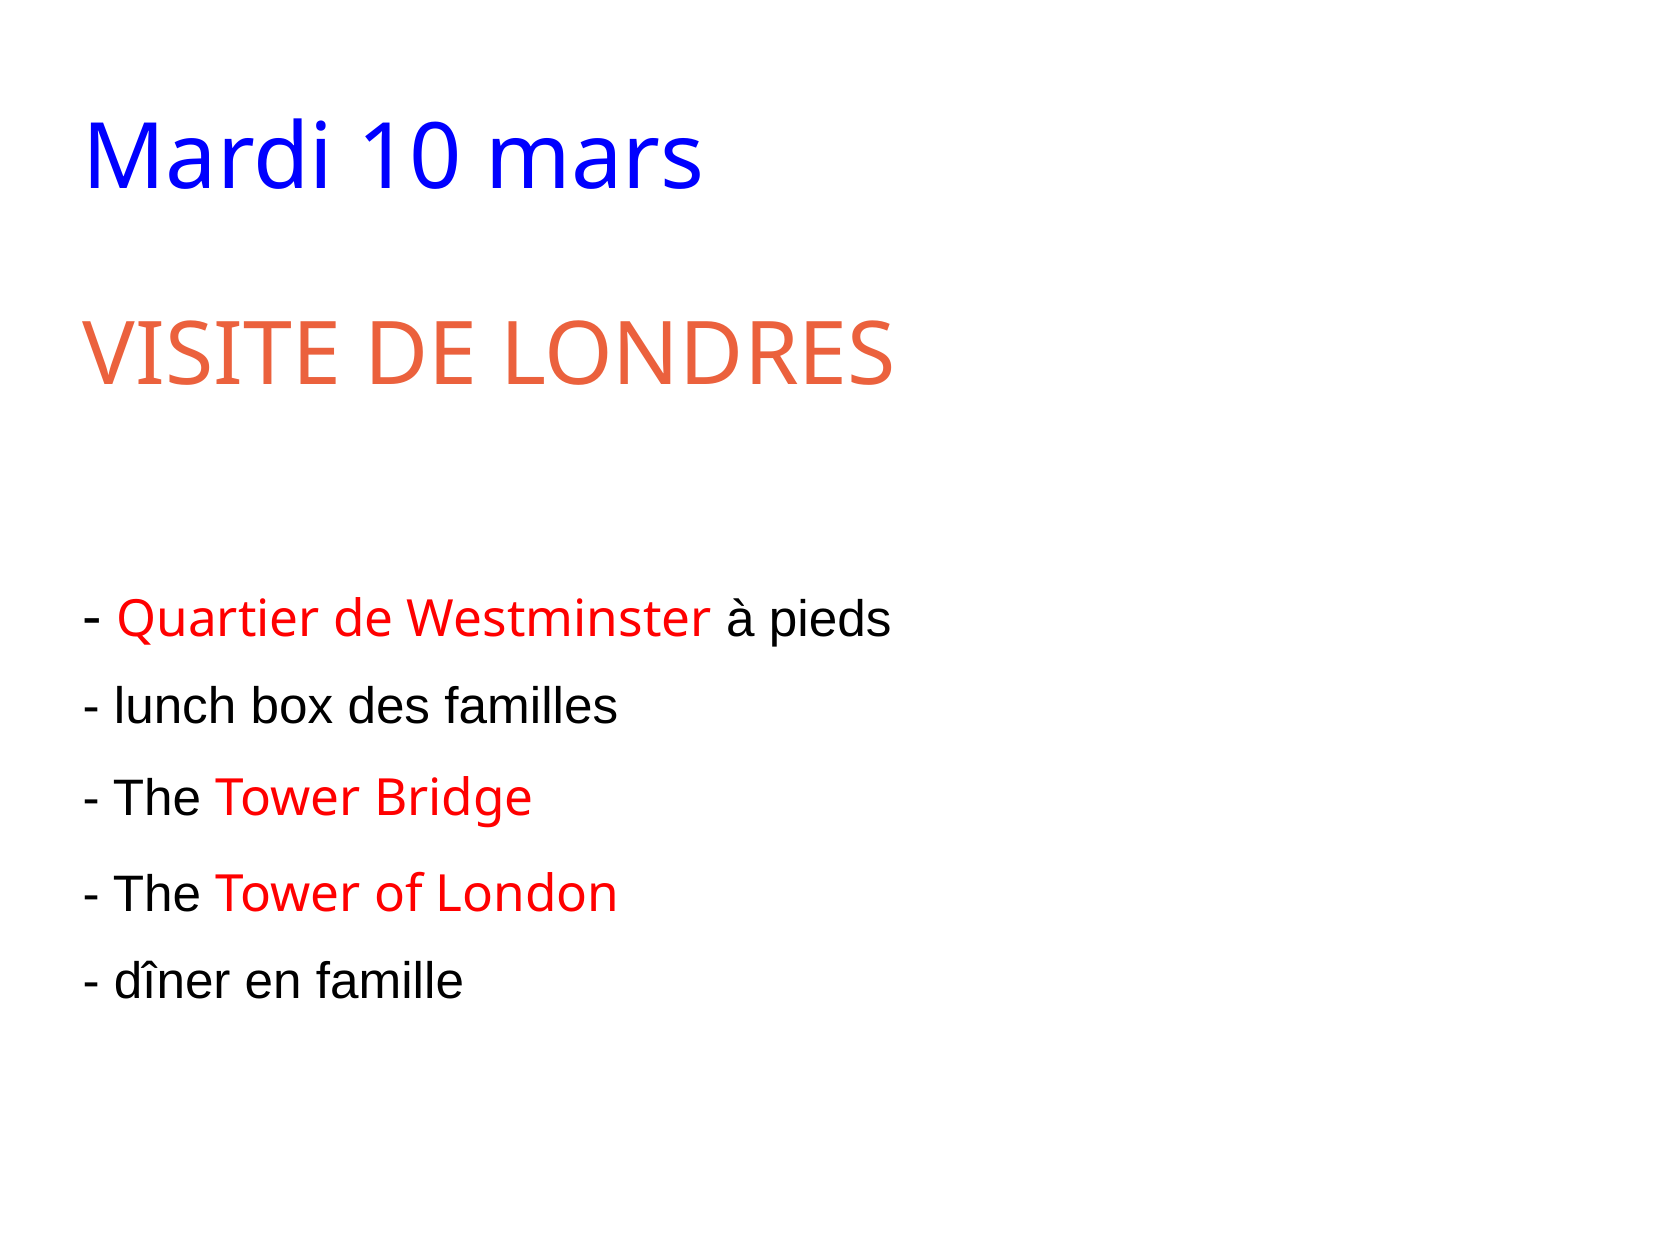

# Mardi 10 mars
VISITE DE LONDRES
- Quartier de Westminster à pieds
- lunch box des familles
- The Tower Bridge
- The Tower of London
- dîner en famille